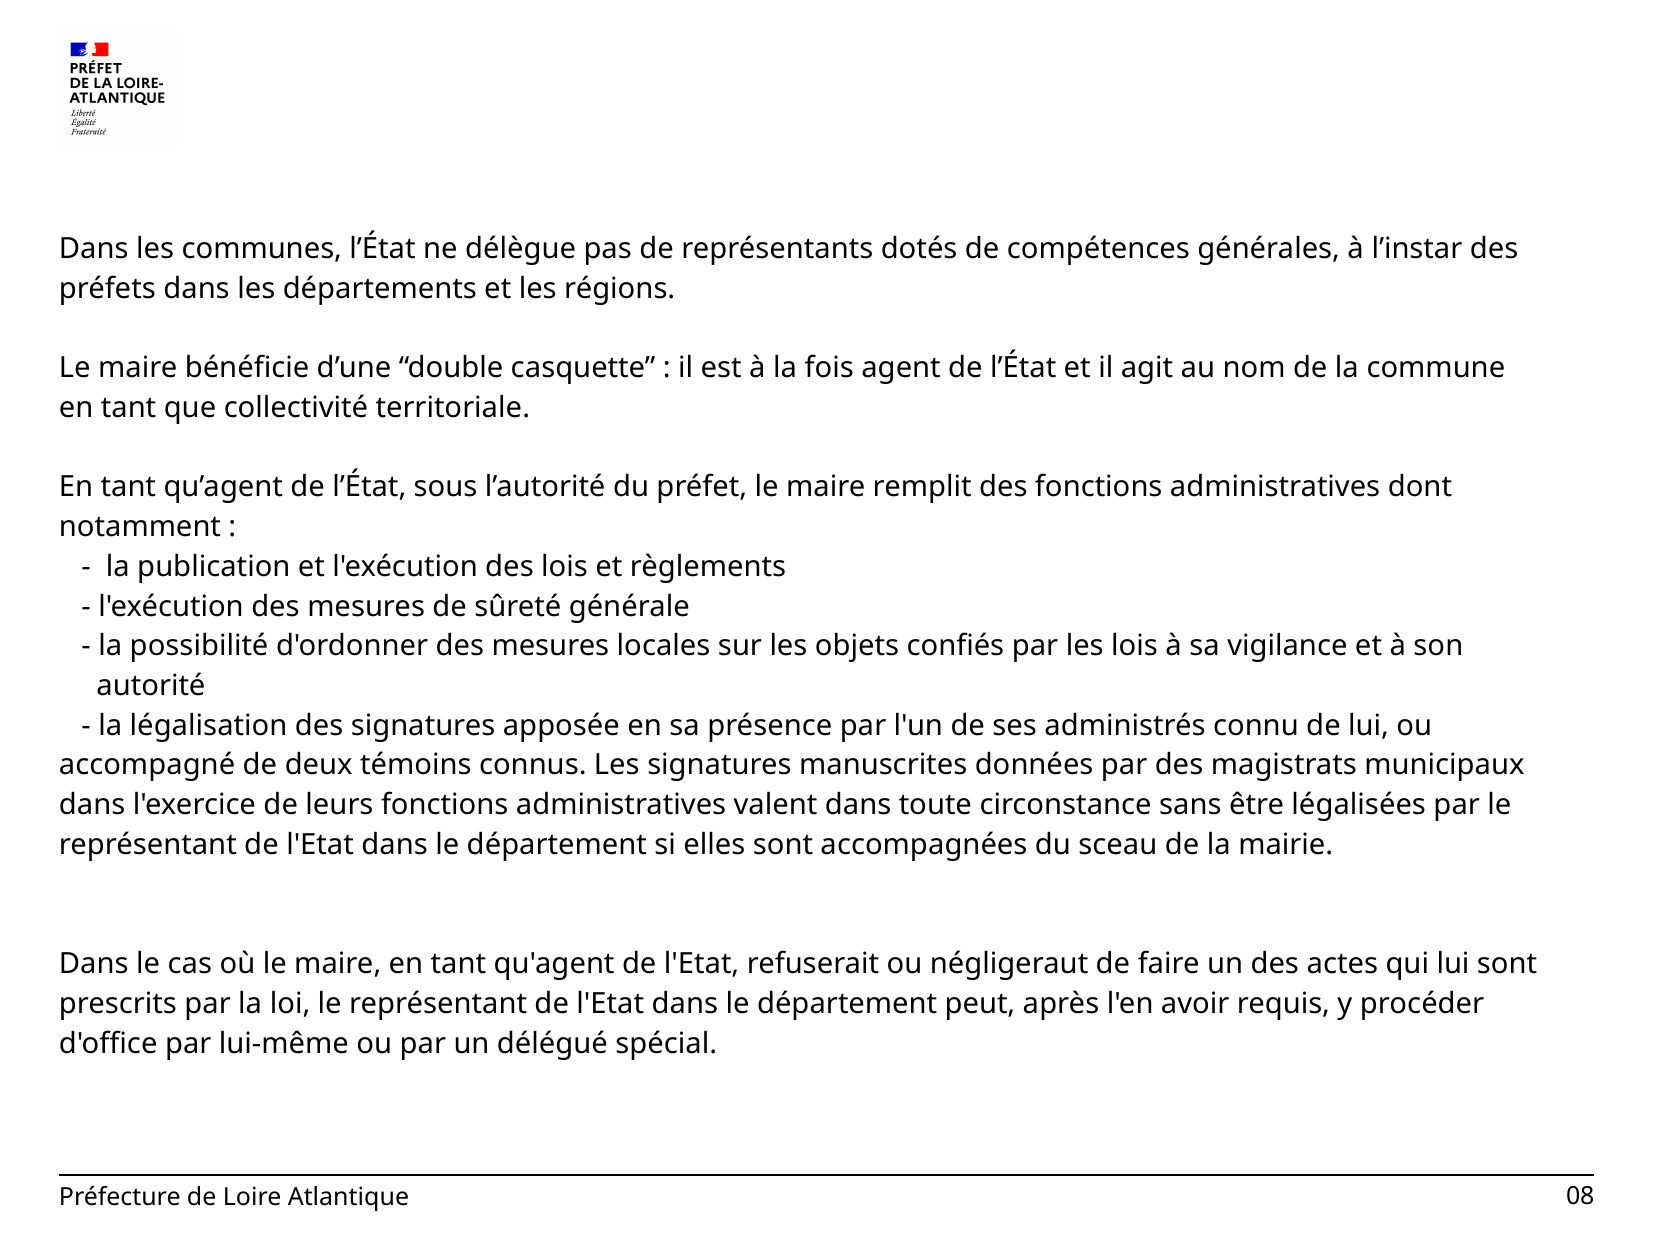

# Dans les communes, l’État ne délègue pas de représentants dotés de compétences générales, à l’instar des préfets dans les départements et les régions. Le maire bénéficie d’une “double casquette” : il est à la fois agent de l’État et il agit au nom de la commune en tant que collectivité territoriale. En tant qu’agent de l’État, sous l’autorité du préfet, le maire remplit des fonctions administratives dont notamment : - la publication et l'exécution des lois et règlements - l'exécution des mesures de sûreté générale - la possibilité d'ordonner des mesures locales sur les objets confiés par les lois à sa vigilance et à son 	 autorité - la légalisation des signatures apposée en sa présence par l'un de ses administrés connu de lui, ou accompagné de deux témoins connus. Les signatures manuscrites données par des magistrats municipaux dans l'exercice de leurs fonctions administratives valent dans toute circonstance sans être légalisées par le représentant de l'Etat dans le département si elles sont accompagnées du sceau de la mairie. Dans le cas où le maire, en tant qu'agent de l'Etat, refuserait ou négligeraut de faire un des actes qui lui sont prescrits par la loi, le représentant de l'Etat dans le département peut, après l'en avoir requis, y procéder d'office par lui-même ou par un délégué spécial.
08
Préfecture de Loire Atlantique